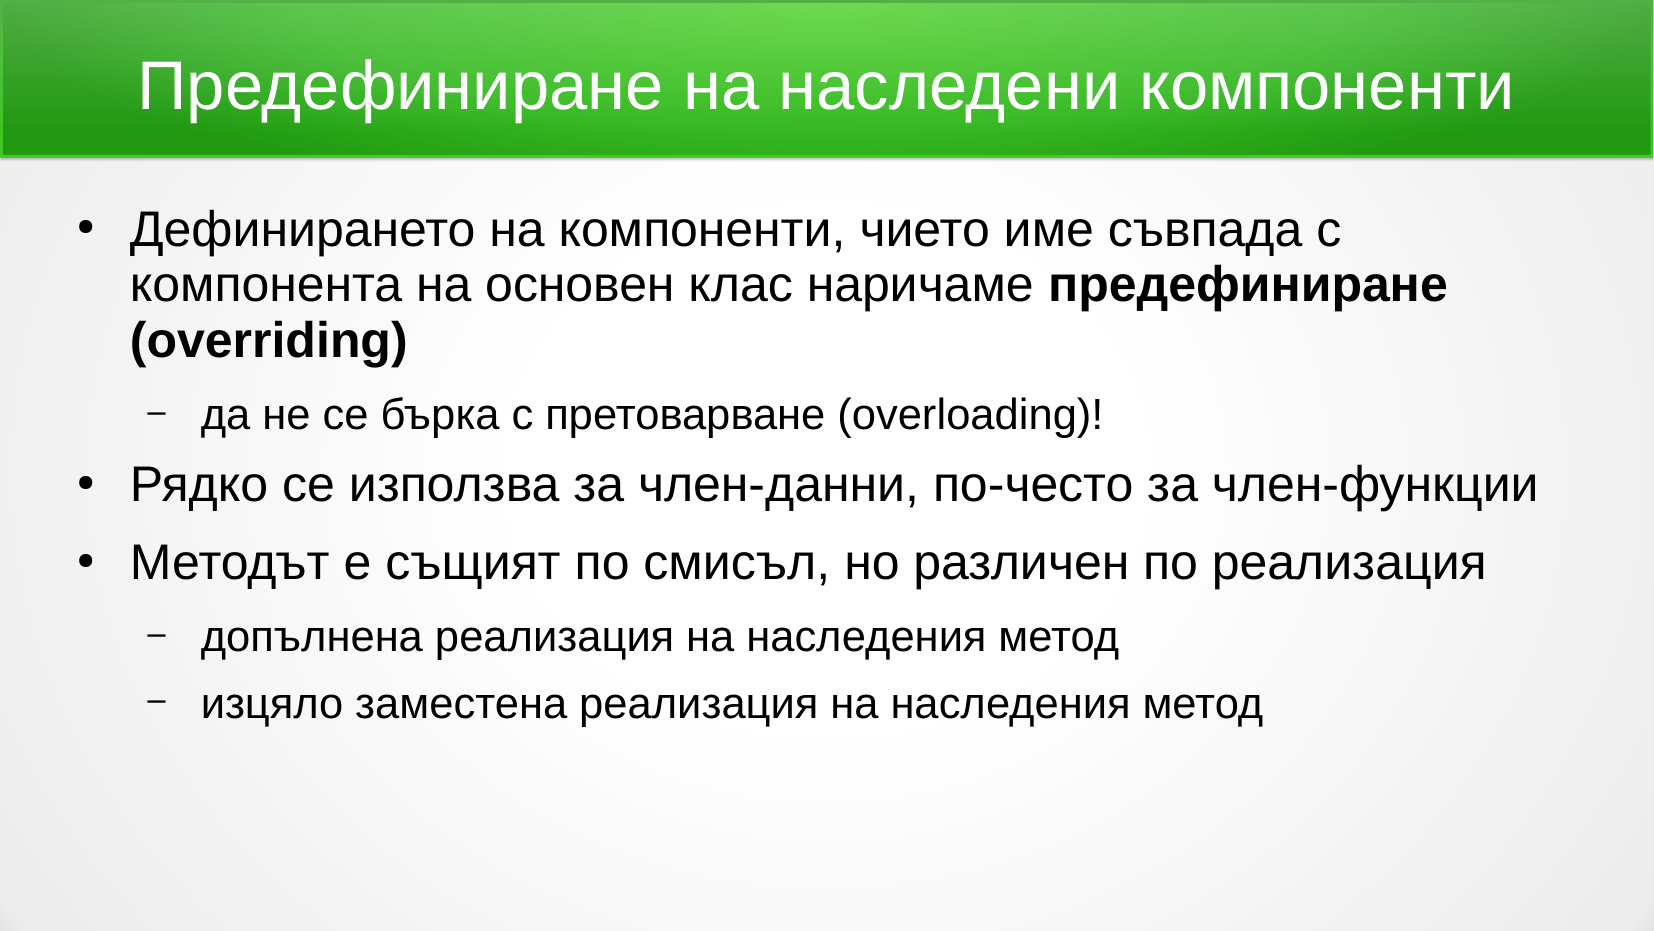

# Предефиниране на наследени компоненти
Дефинирането на компоненти, чието име съвпада с компонента на основен клас наричаме предефиниране (overriding)
да не се бърка с претоварване (overloading)!
Рядко се използва за член-данни, по-често за член-функции
Методът е същият по смисъл, но различен по реализация
допълнена реализация на наследения метод
изцяло заместена реализация на наследения метод